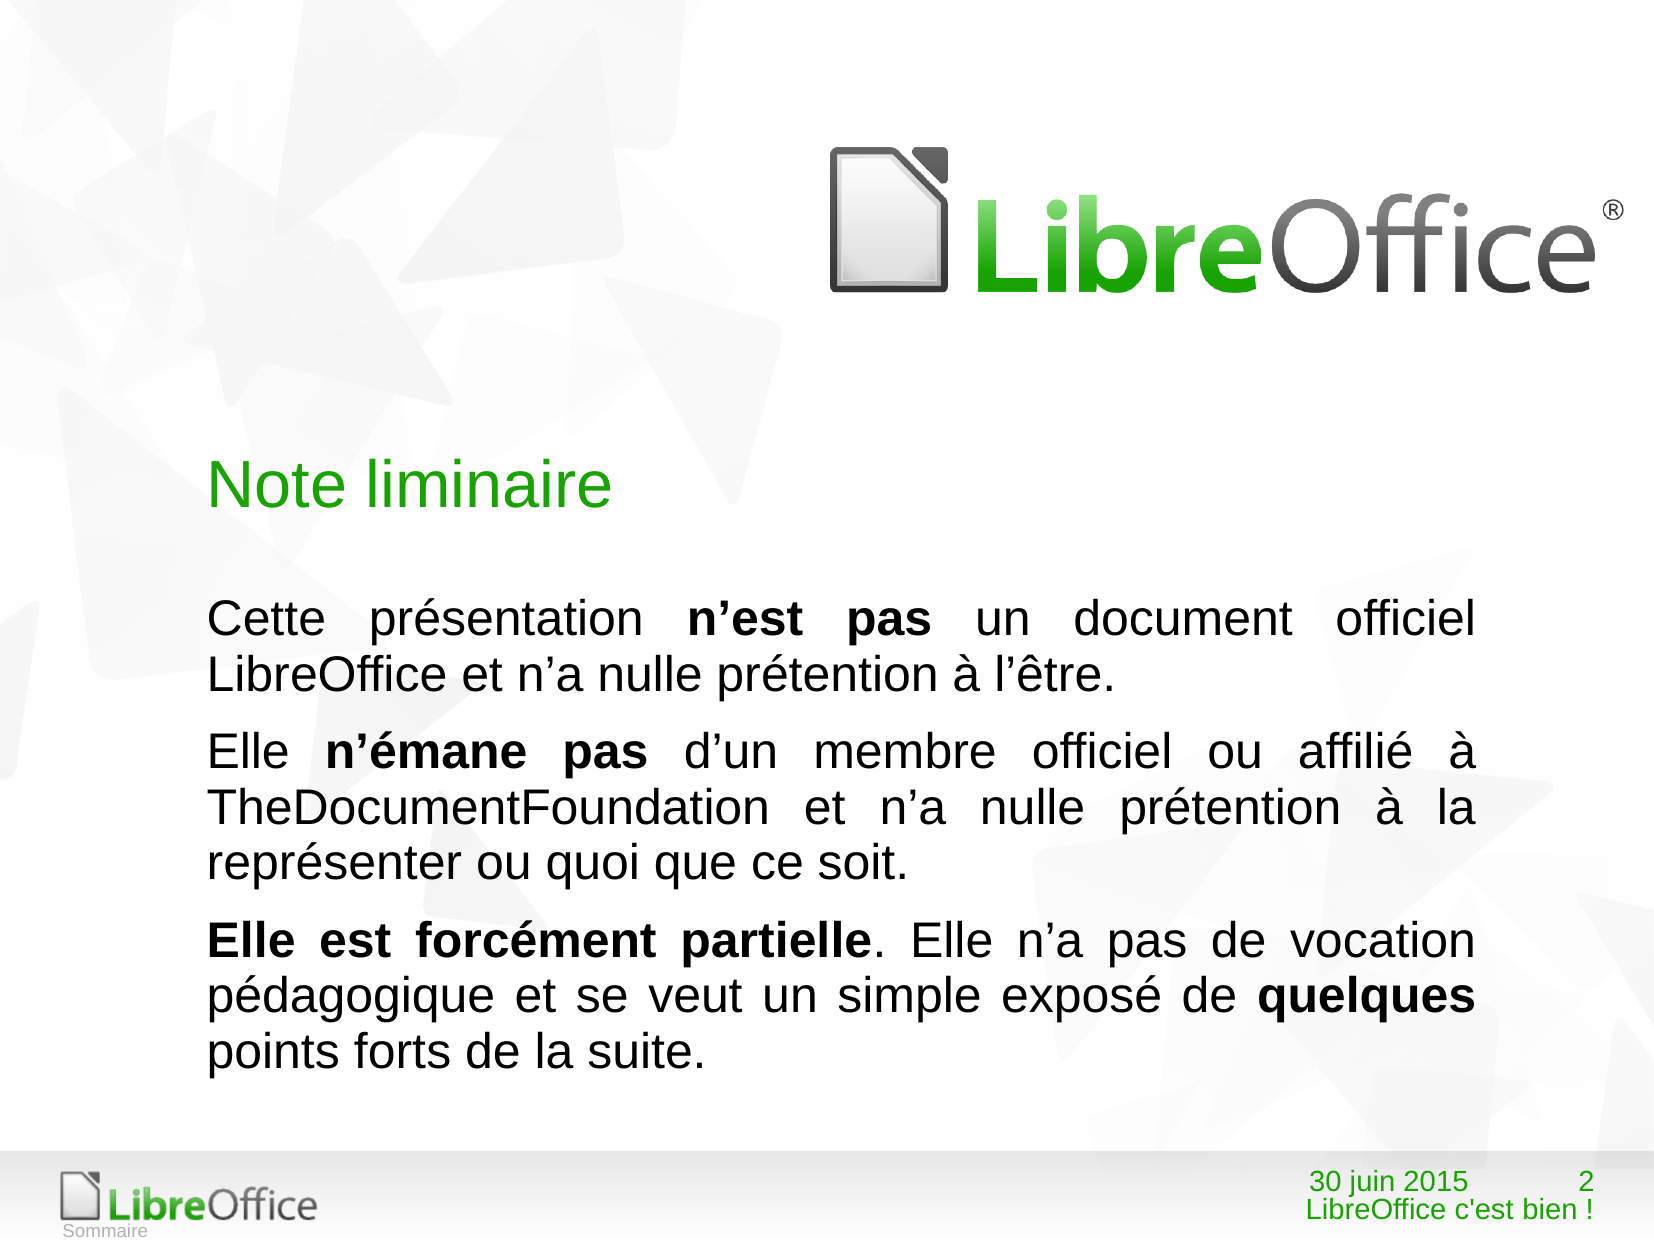

# Note liminaire
Cette présentation n’est pas un document officiel LibreOffice et n’a nulle prétention à l’être.
Elle n’émane pas d’un membre officiel ou affilié à TheDocumentFoundation et n’a nulle prétention à la représenter ou quoi que ce soit.
Elle est forcément partielle. Elle n’a pas de vocation pédagogique et se veut un simple exposé de quelques points forts de la suite.
30 juin 2015
2
LibreOffice c'est bien !